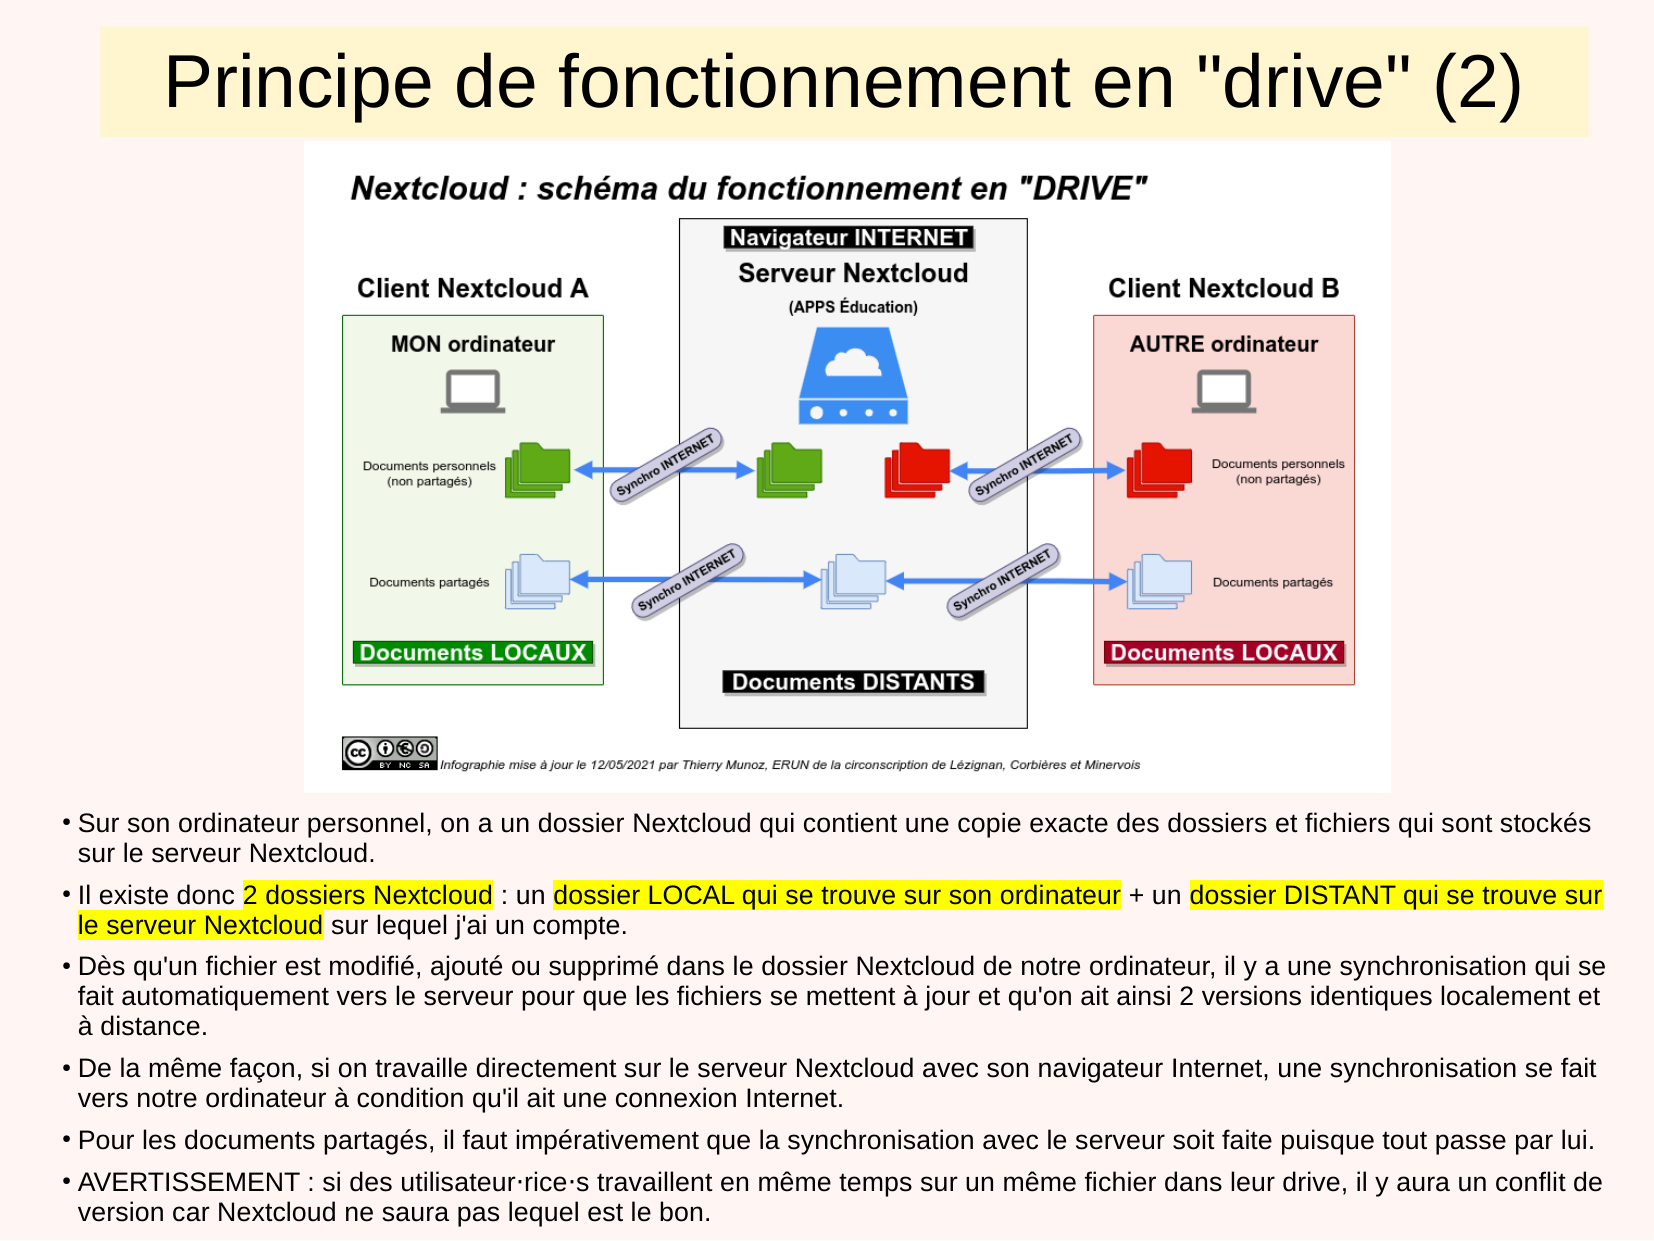

# Principe de fonctionnement en "drive" (2)
Sur son ordinateur personnel, on a un dossier Nextcloud qui contient une copie exacte des dossiers et fichiers qui sont stockés sur le serveur Nextcloud.
Il existe donc 2 dossiers Nextcloud : un dossier LOCAL qui se trouve sur son ordinateur + un dossier DISTANT qui se trouve sur le serveur Nextcloud sur lequel j'ai un compte.
Dès qu'un fichier est modifié, ajouté ou supprimé dans le dossier Nextcloud de notre ordinateur, il y a une synchronisation qui se fait automatiquement vers le serveur pour que les fichiers se mettent à jour et qu'on ait ainsi 2 versions identiques localement et à distance.
De la même façon, si on travaille directement sur le serveur Nextcloud avec son navigateur Internet, une synchronisation se fait vers notre ordinateur à condition qu'il ait une connexion Internet.
Pour les documents partagés, il faut impérativement que la synchronisation avec le serveur soit faite puisque tout passe par lui.
AVERTISSEMENT : si des utilisateur⋅rice⋅s travaillent en même temps sur un même fichier dans leur drive, il y aura un conflit de version car Nextcloud ne saura pas lequel est le bon.